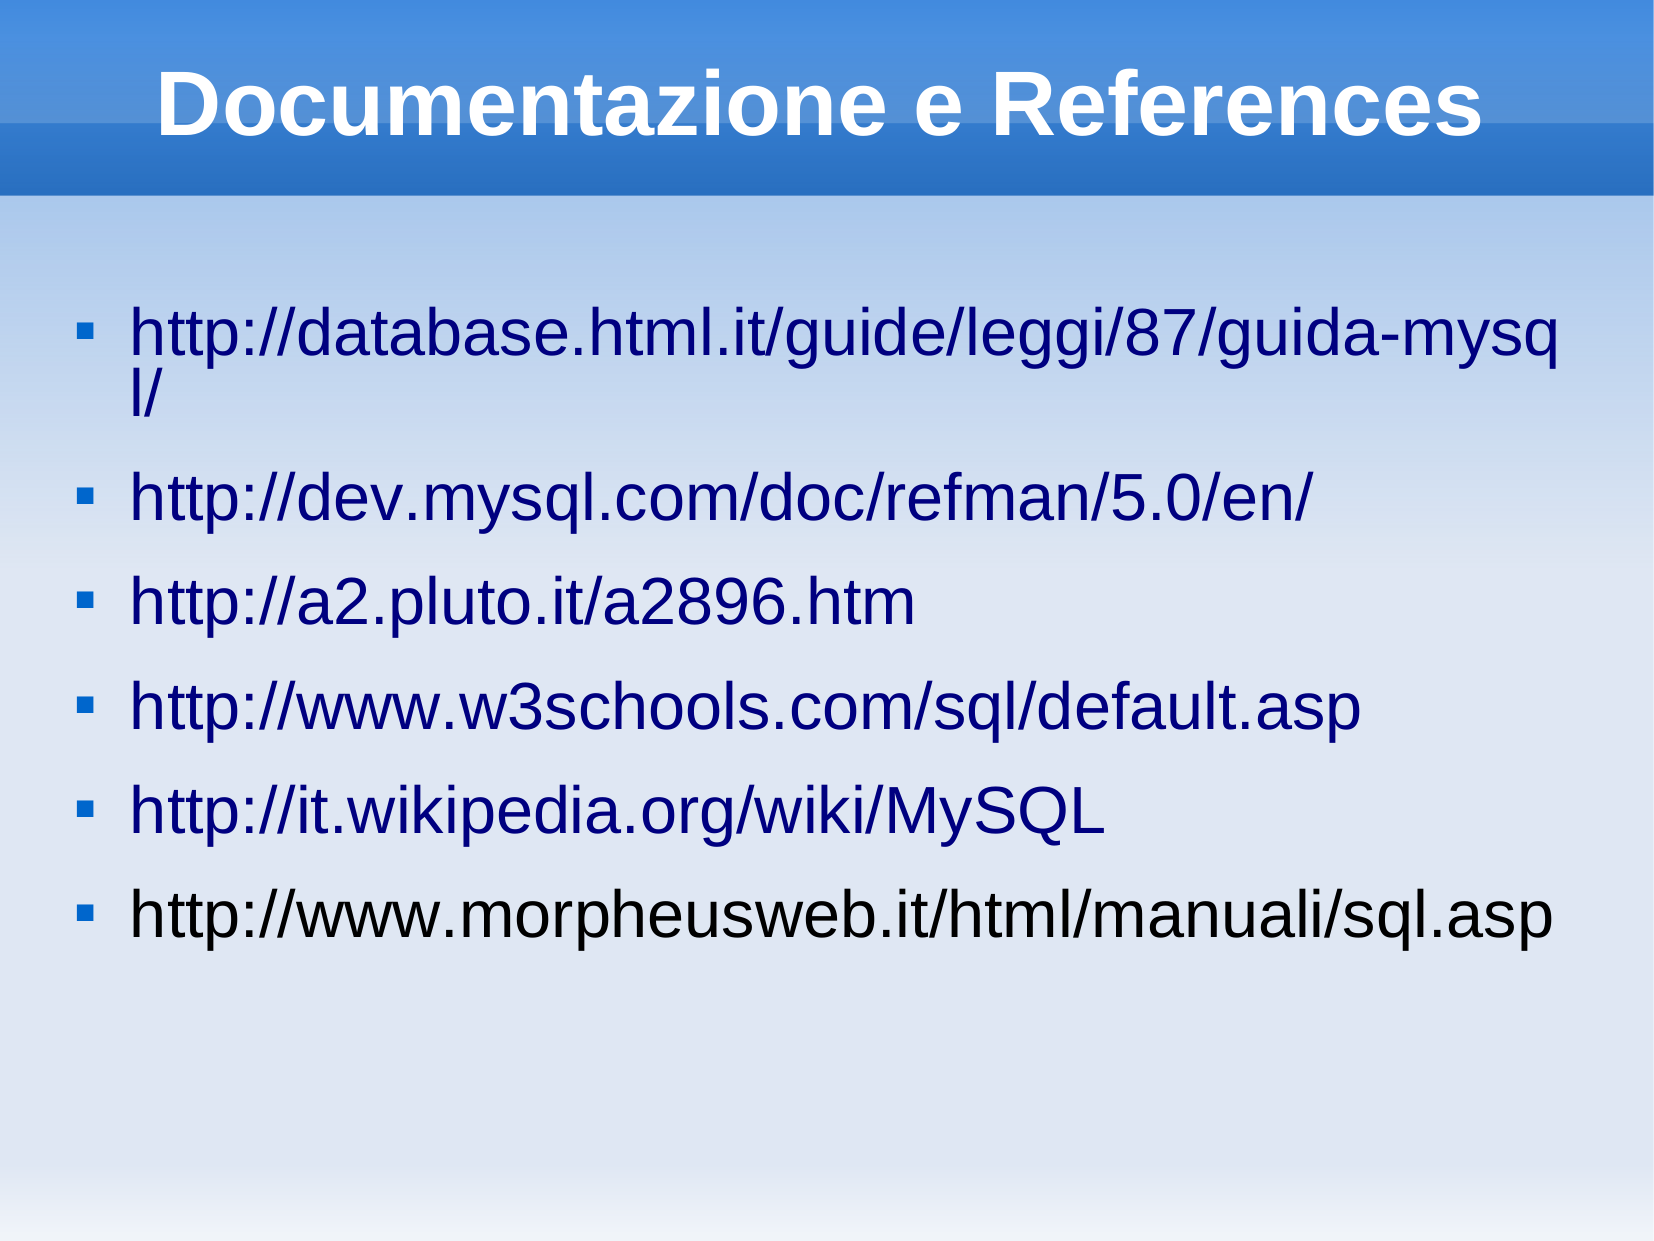

# Documentazione e References
http://database.html.it/guide/leggi/87/guida-mysql/
http://dev.mysql.com/doc/refman/5.0/en/
http://a2.pluto.it/a2896.htm
http://www.w3schools.com/sql/default.asp
http://it.wikipedia.org/wiki/MySQL
http://www.morpheusweb.it/html/manuali/sql.asp